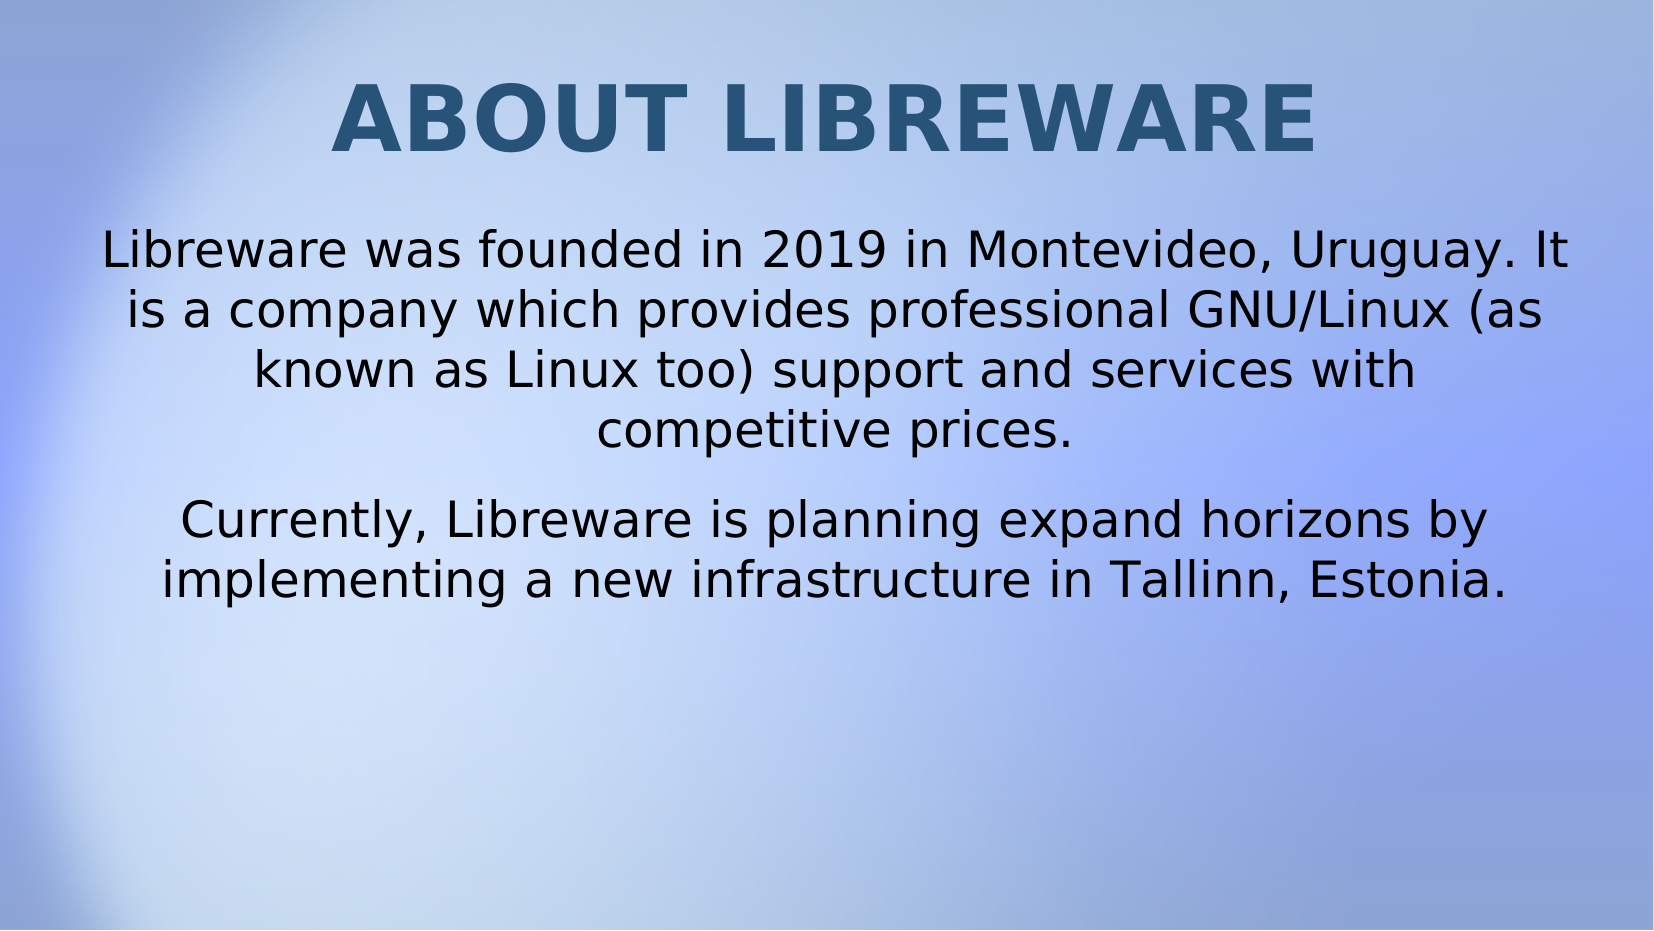

ABOUT LIBREWARE
Libreware was founded in 2019 in Montevideo, Uruguay. It is a company which provides professional GNU/Linux (as known as Linux too) support and services with competitive prices.
Currently, Libreware is planning expand horizons by implementing a new infrastructure in Tallinn, Estonia.